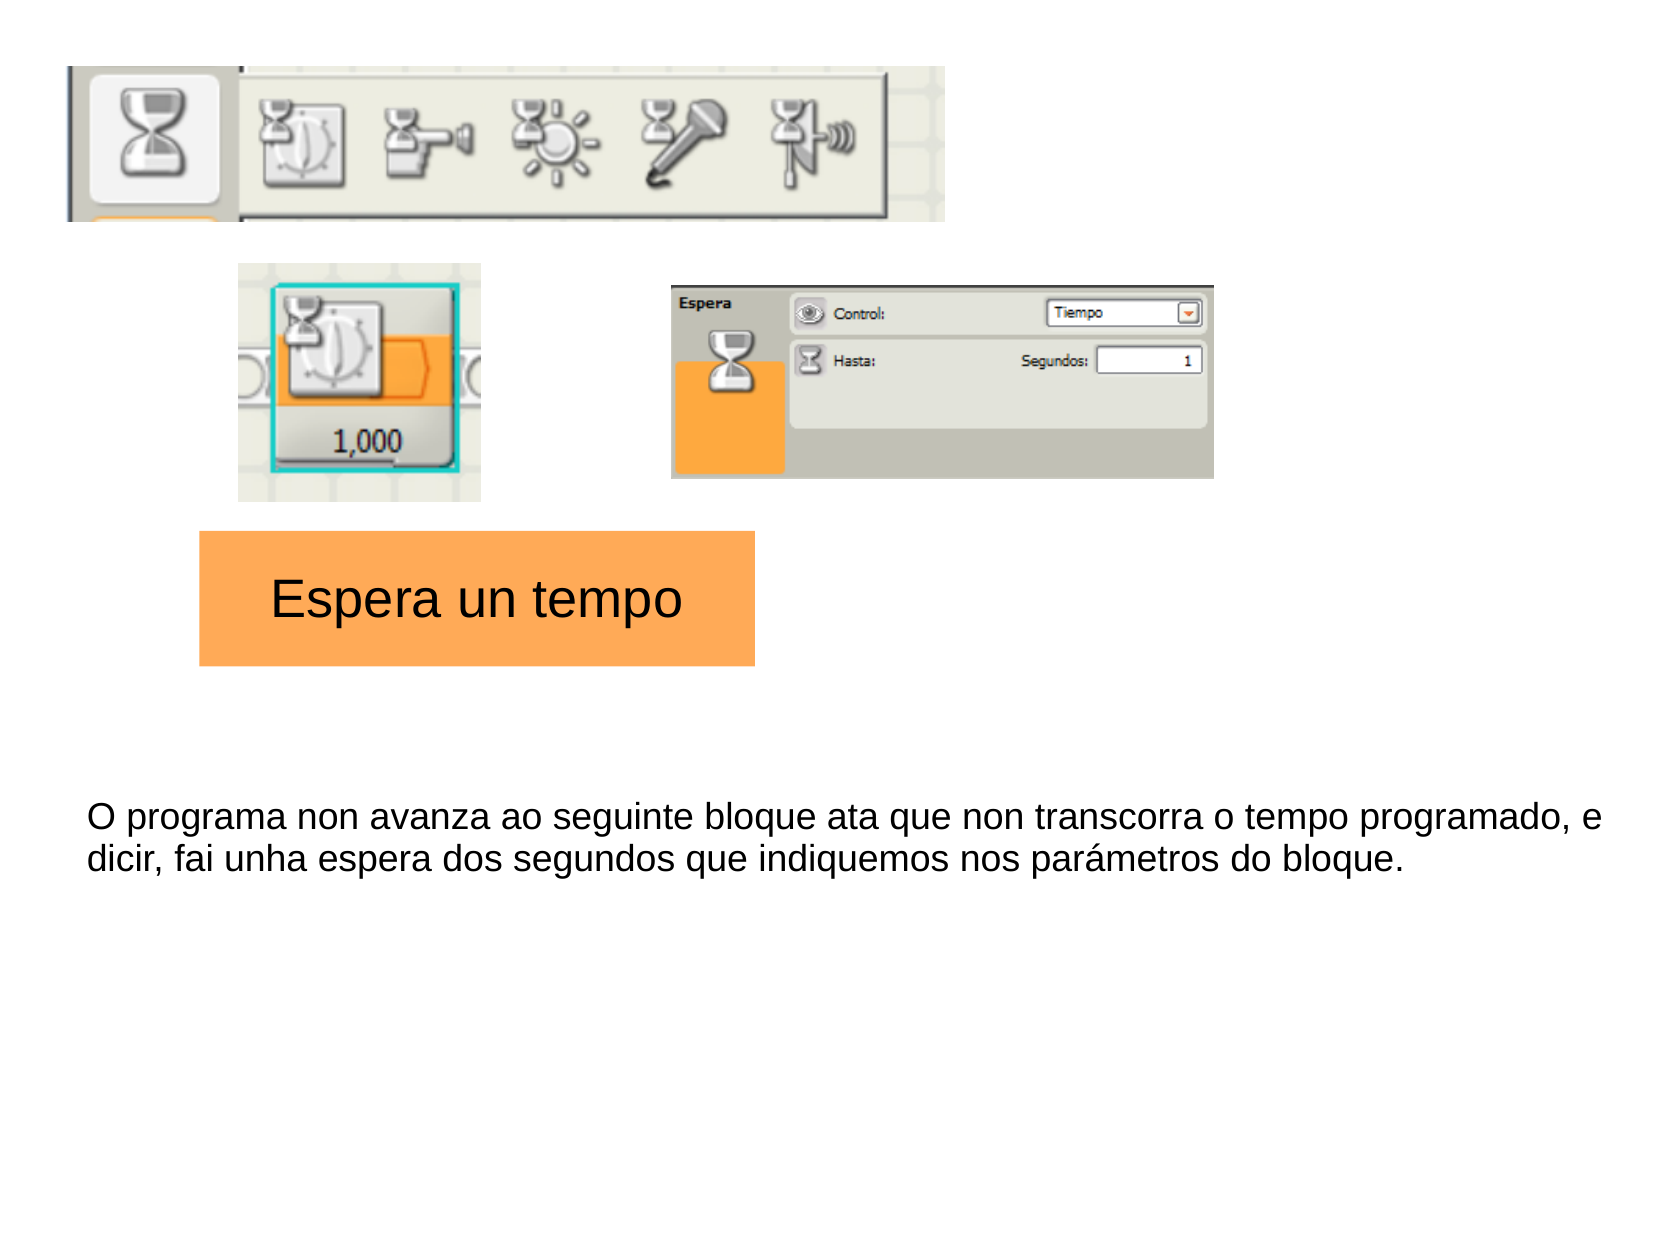

Espera un tempo
O programa non avanza ao seguinte bloque ata que non transcorra o tempo programado, e dicir, fai unha espera dos segundos que indiquemos nos parámetros do bloque.